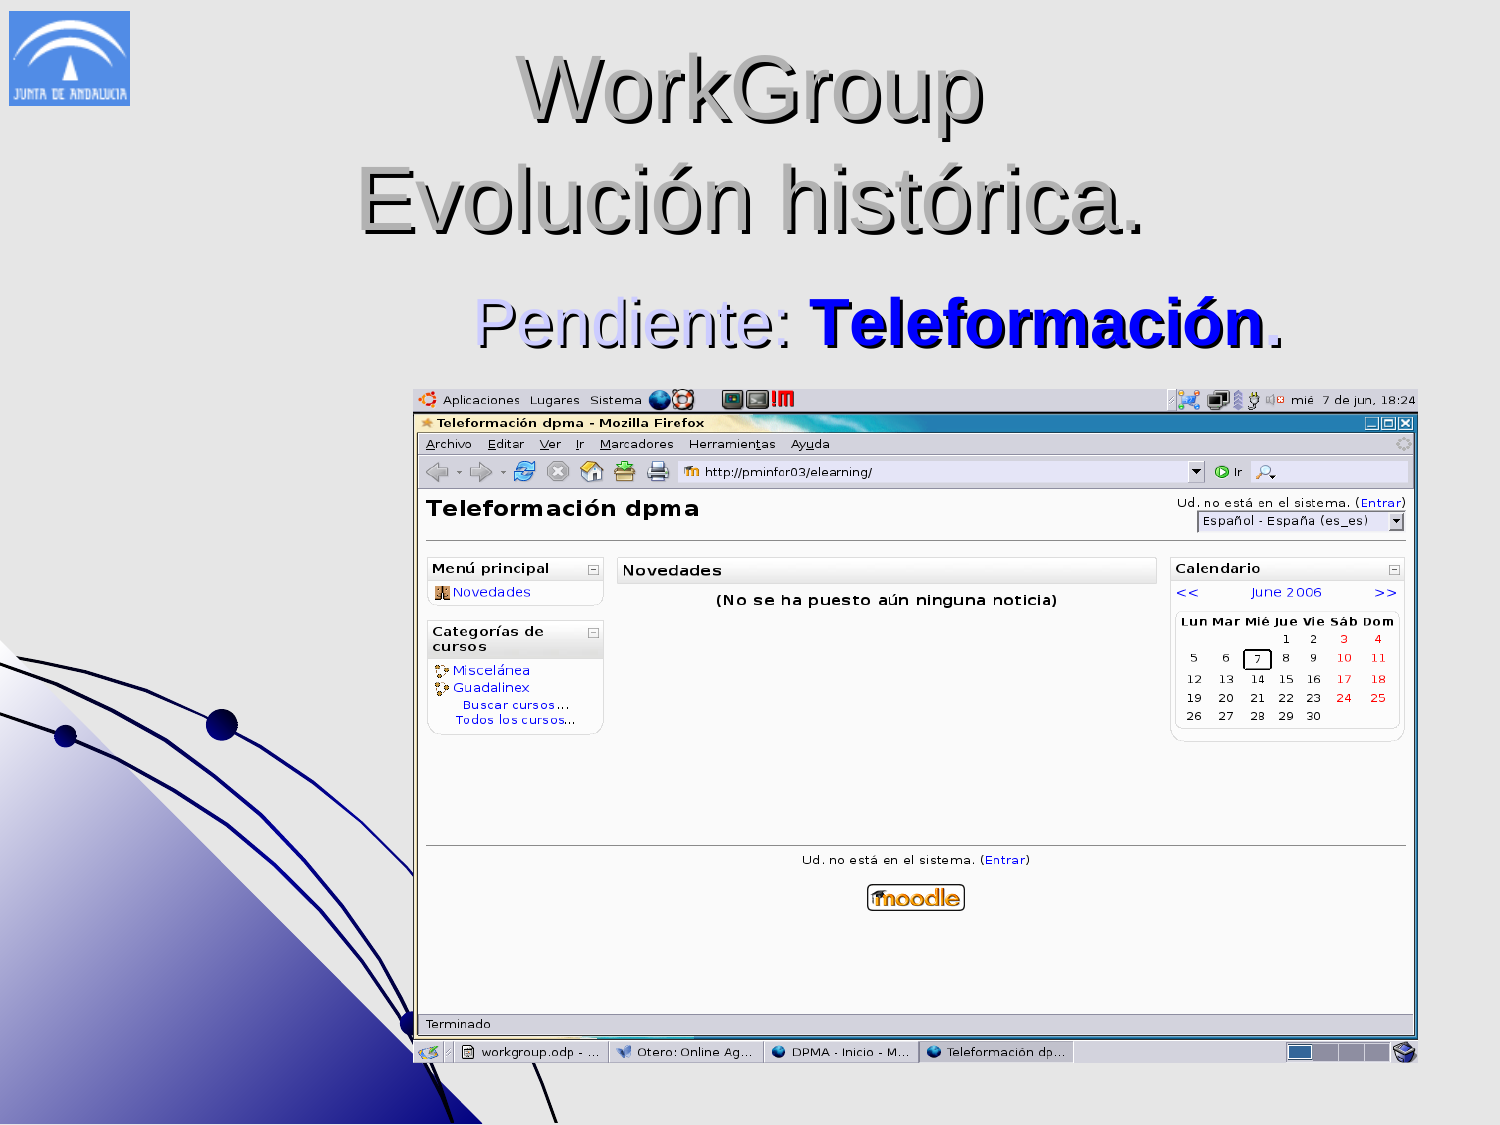

# WorkGroup Evolución histórica.
Pendiente: Teleformación.
23